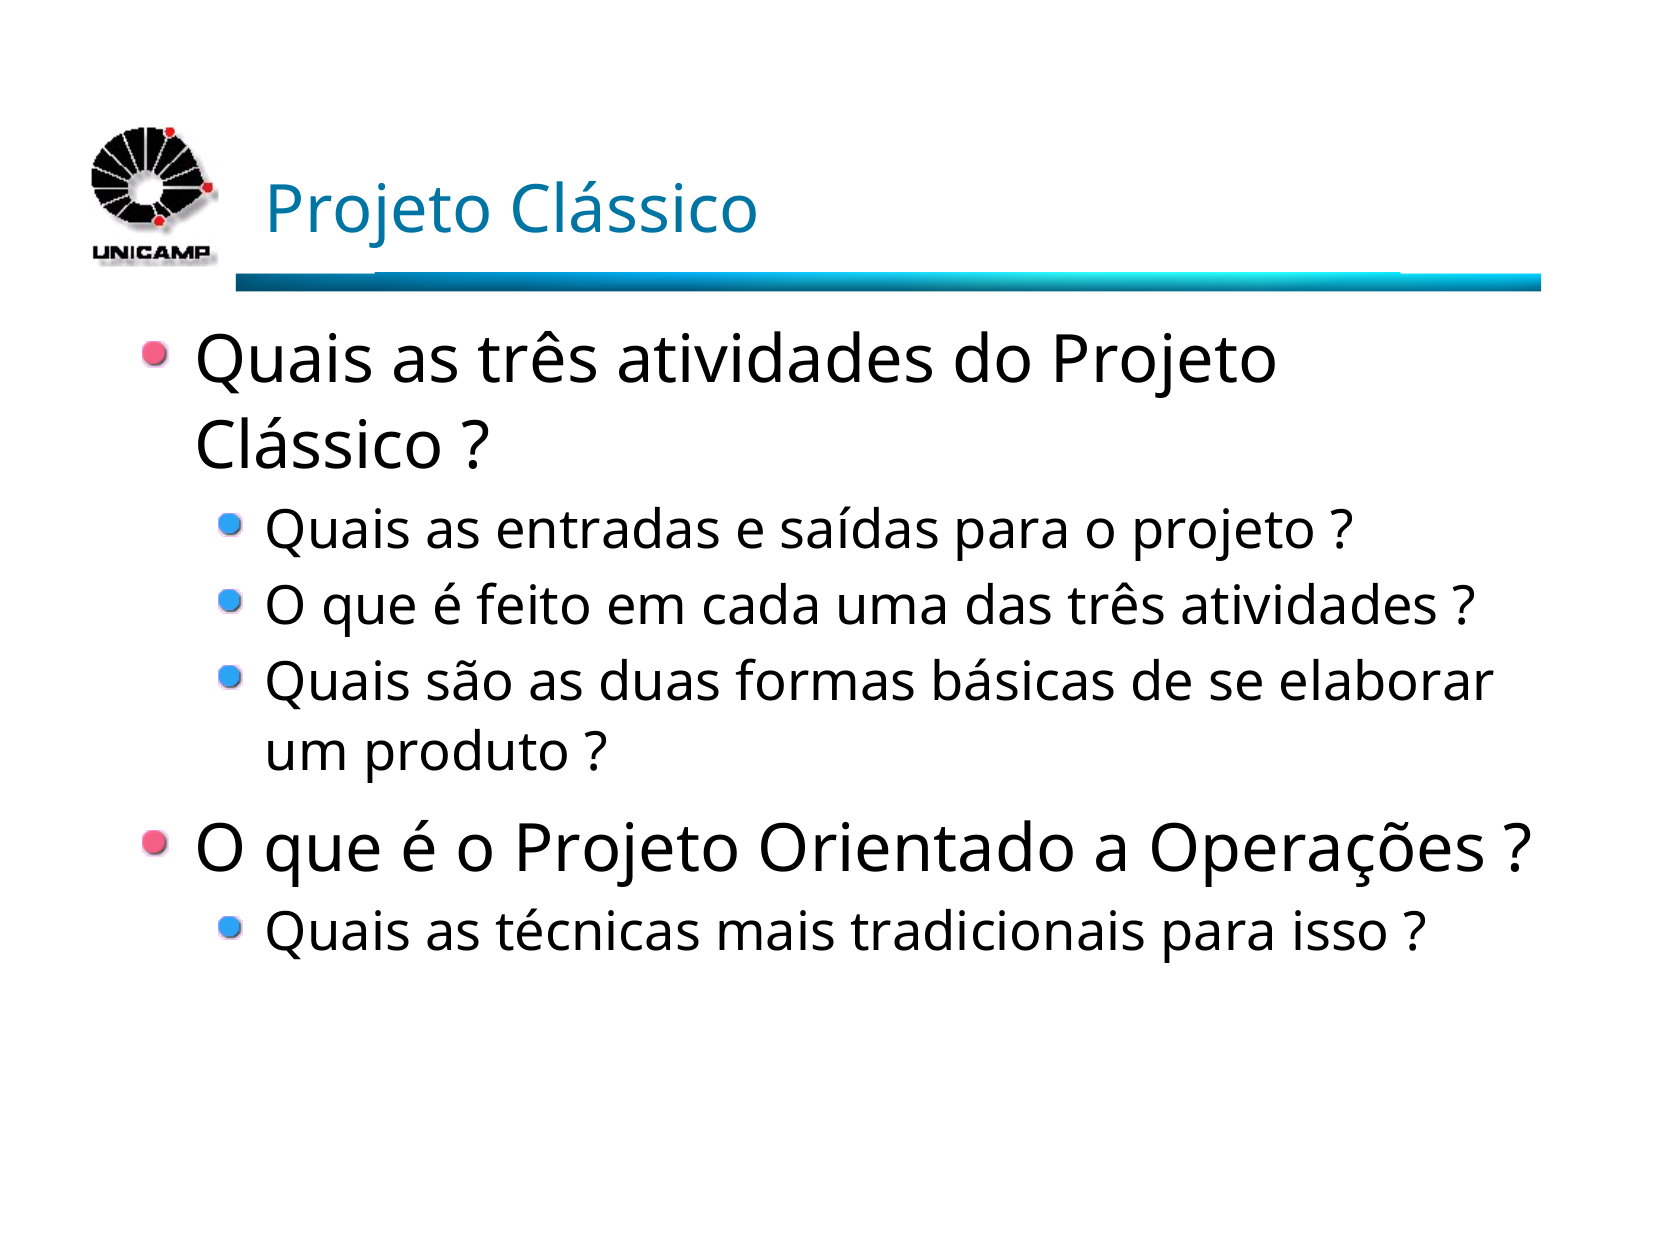

# Projeto Clássico
Quais as três atividades do Projeto Clássico ?
Quais as entradas e saídas para o projeto ?
O que é feito em cada uma das três atividades ?
Quais são as duas formas básicas de se elaborar um produto ?
O que é o Projeto Orientado a Operações ?
Quais as técnicas mais tradicionais para isso ?